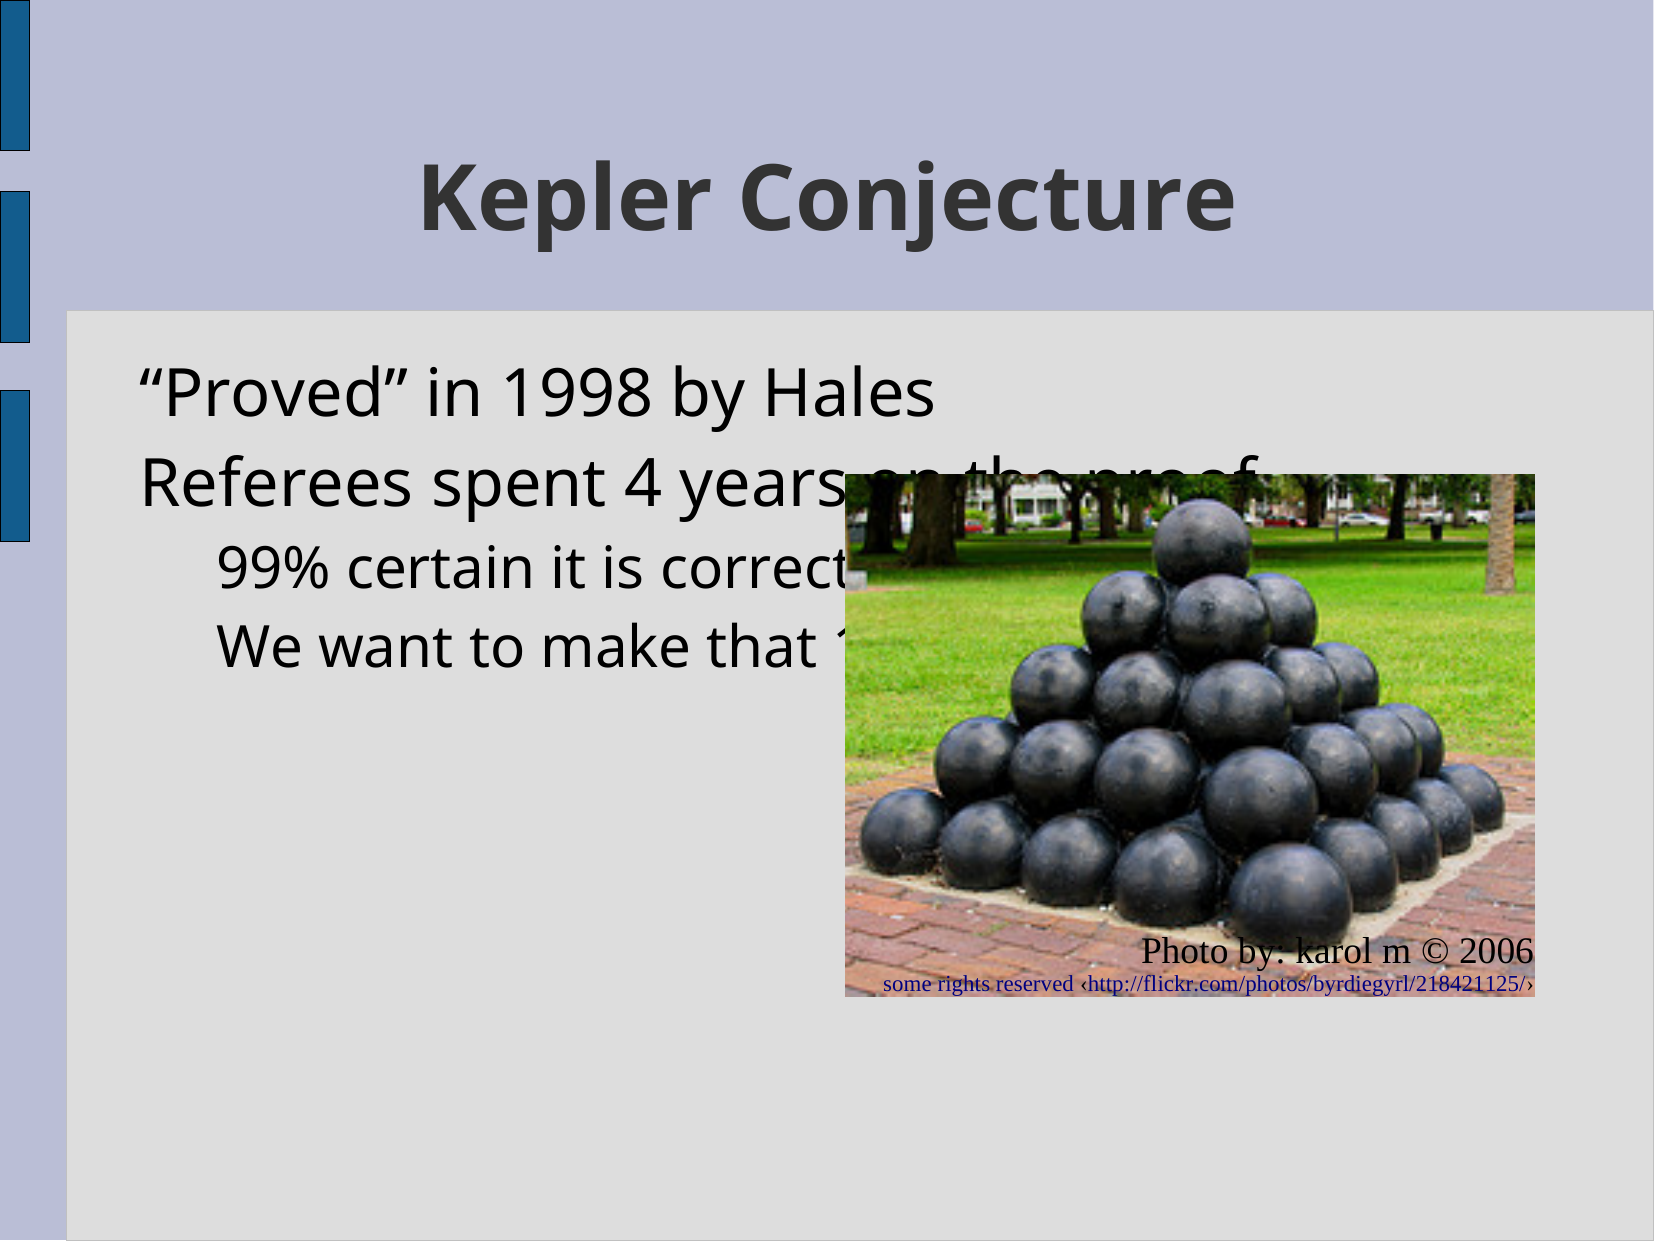

# Kepler Conjecture
“Proved” in 1998 by Hales
Referees spent 4 years on the proof
99% certain it is correct
We want to make that 100%.